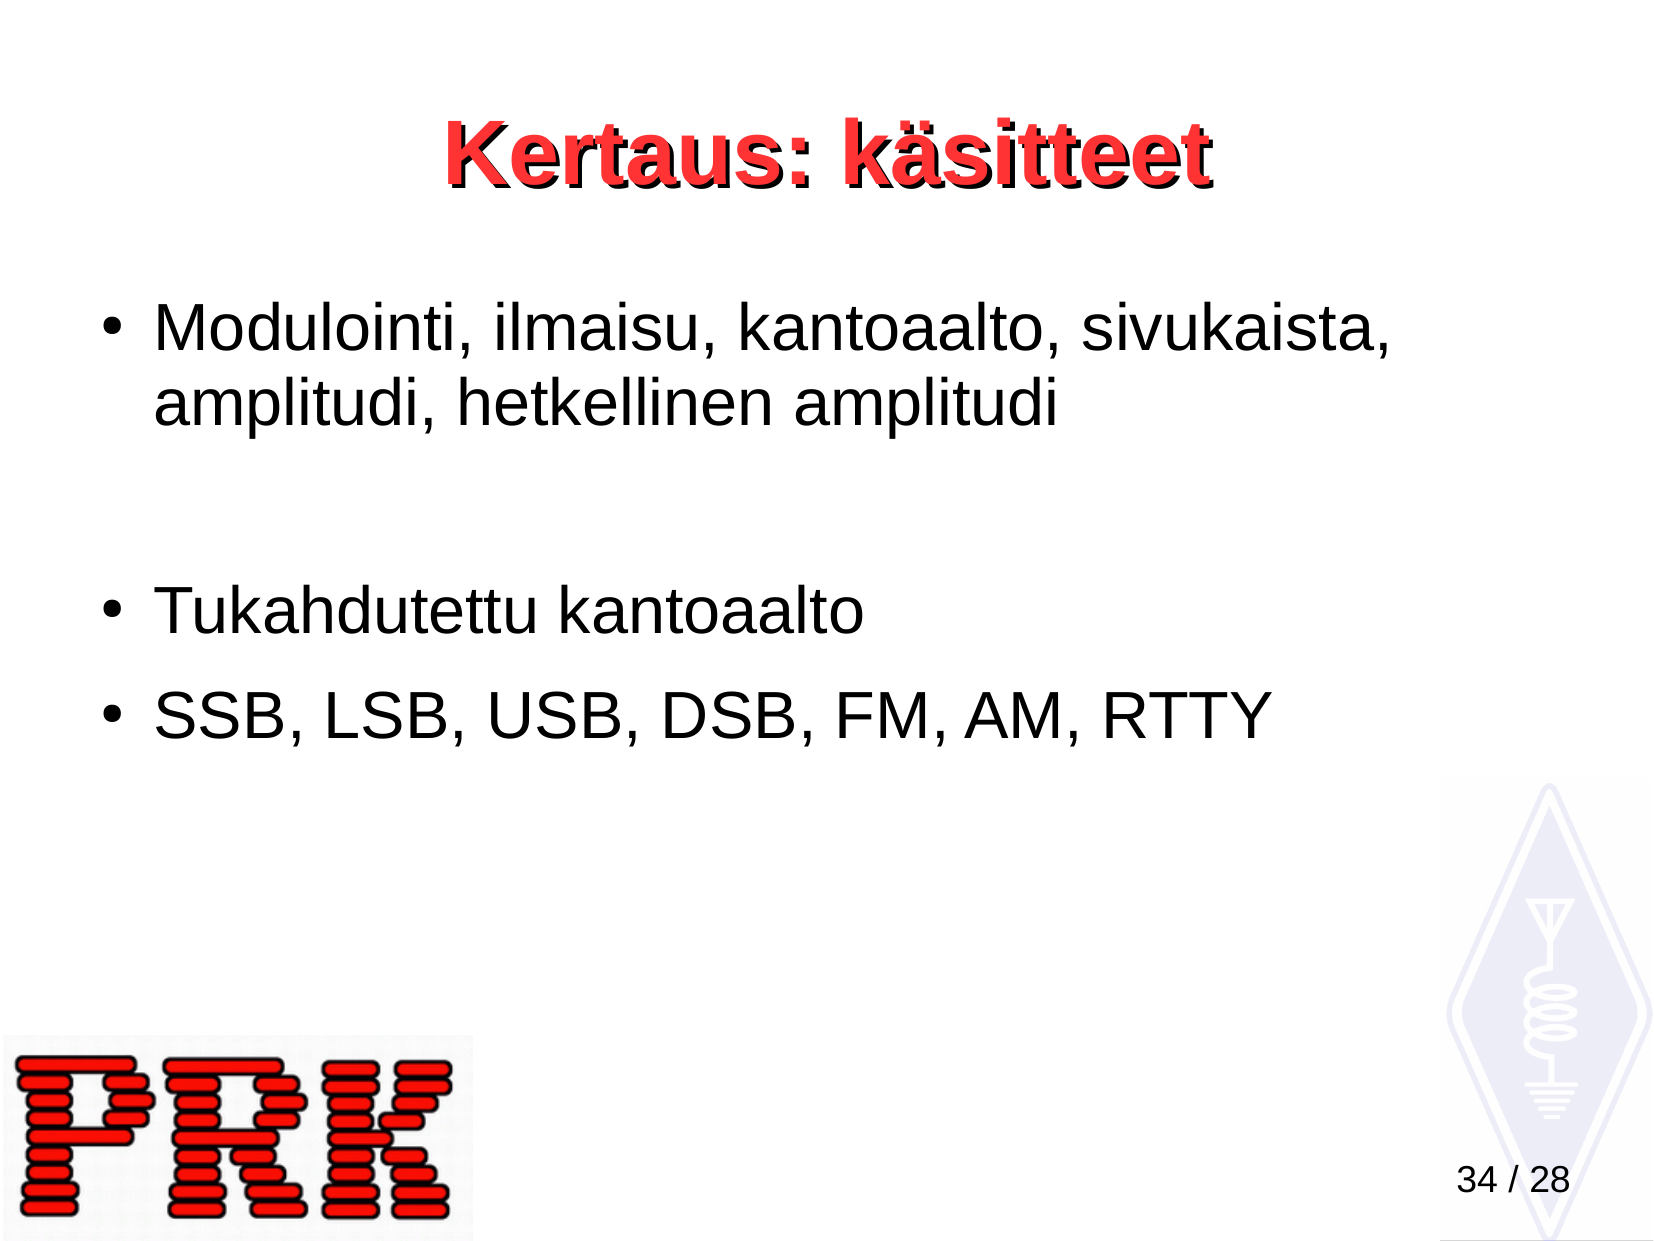

# Kertaus: käsitteet
Modulointi, ilmaisu, kantoaalto, sivukaista, amplitudi, hetkellinen amplitudi
Tukahdutettu kantoaalto
SSB, LSB, USB, DSB, FM, AM, RTTY
34